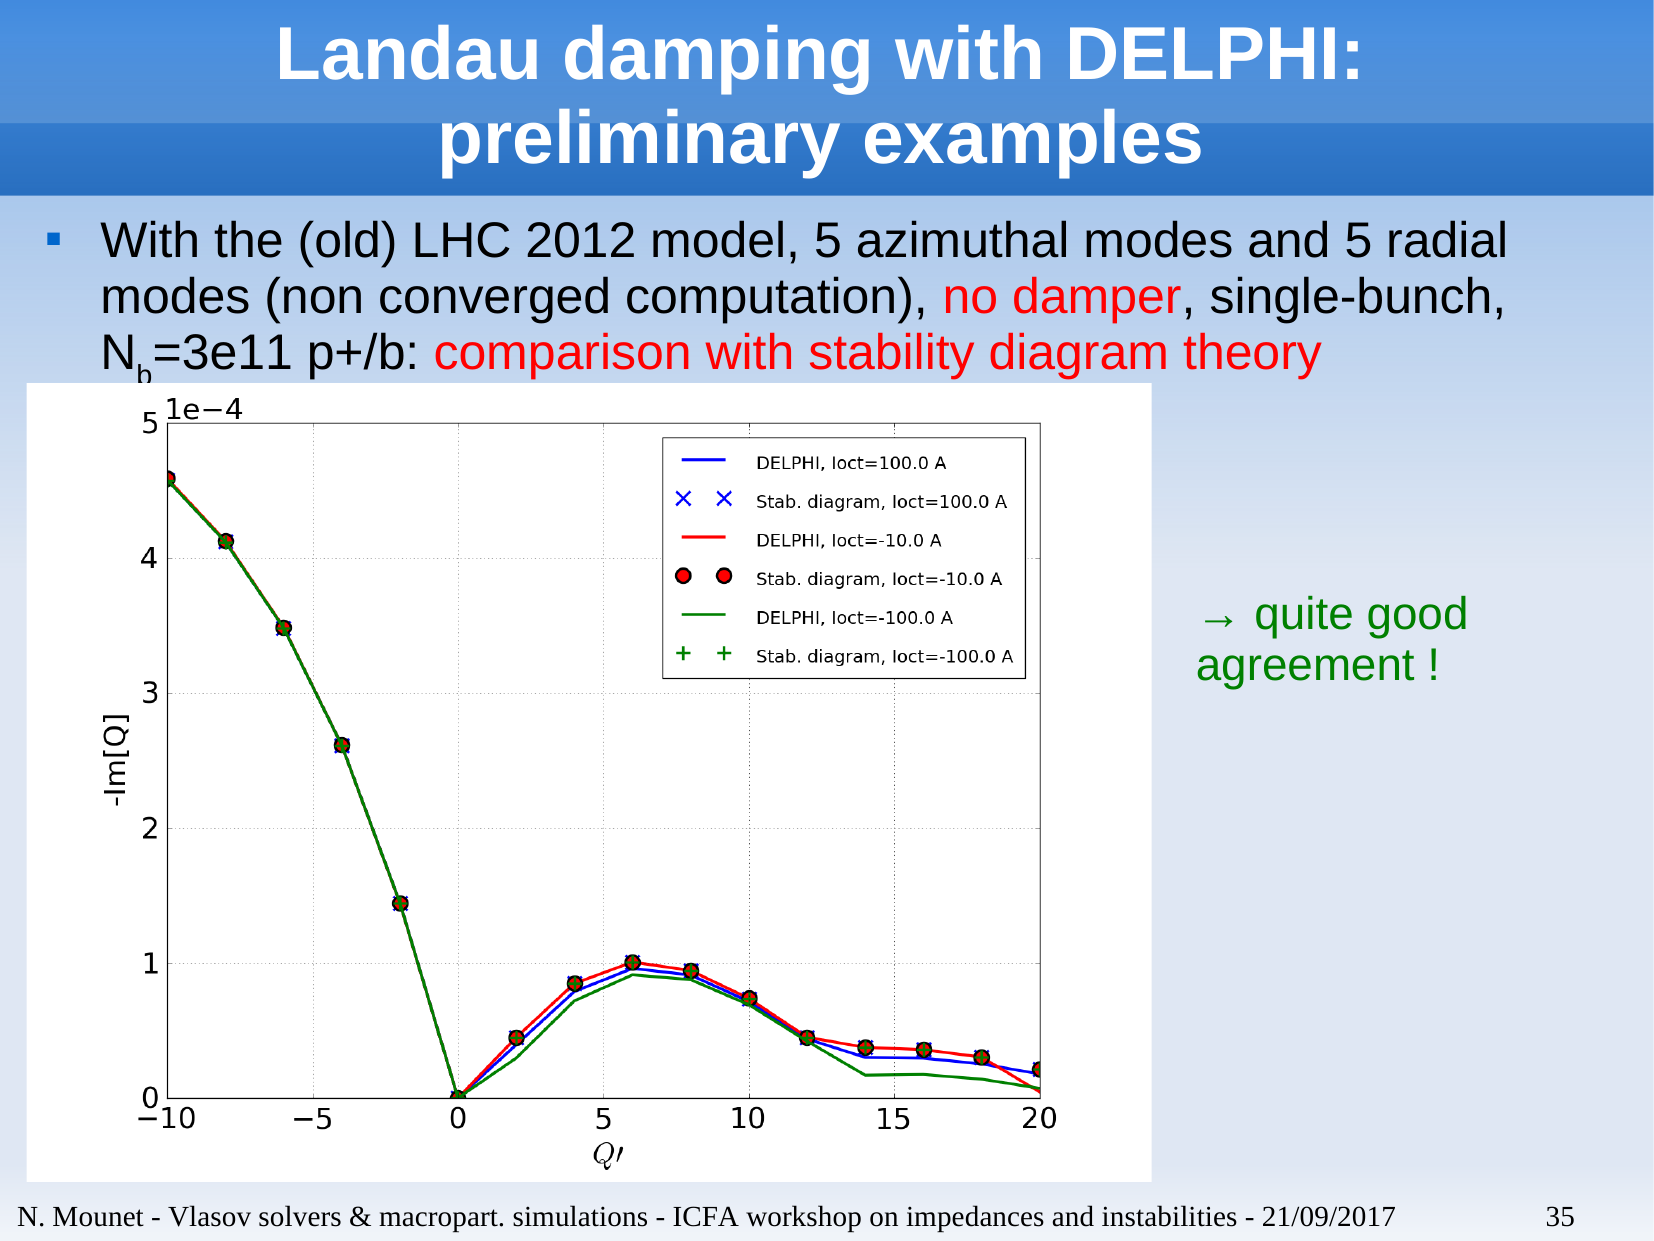

Landau damping with DELPHI: preliminary examples
# With the (old) LHC 2012 model, 5 azimuthal modes and 5 radial modes (non converged computation), no damper, single-bunch, Nb=3e11 p+/b: comparison with stability diagram theory
→ quite good agreement !
N. Mounet - Vlasov solvers & macropart. simulations - ICFA workshop on impedances and instabilities - 21/09/2017
35